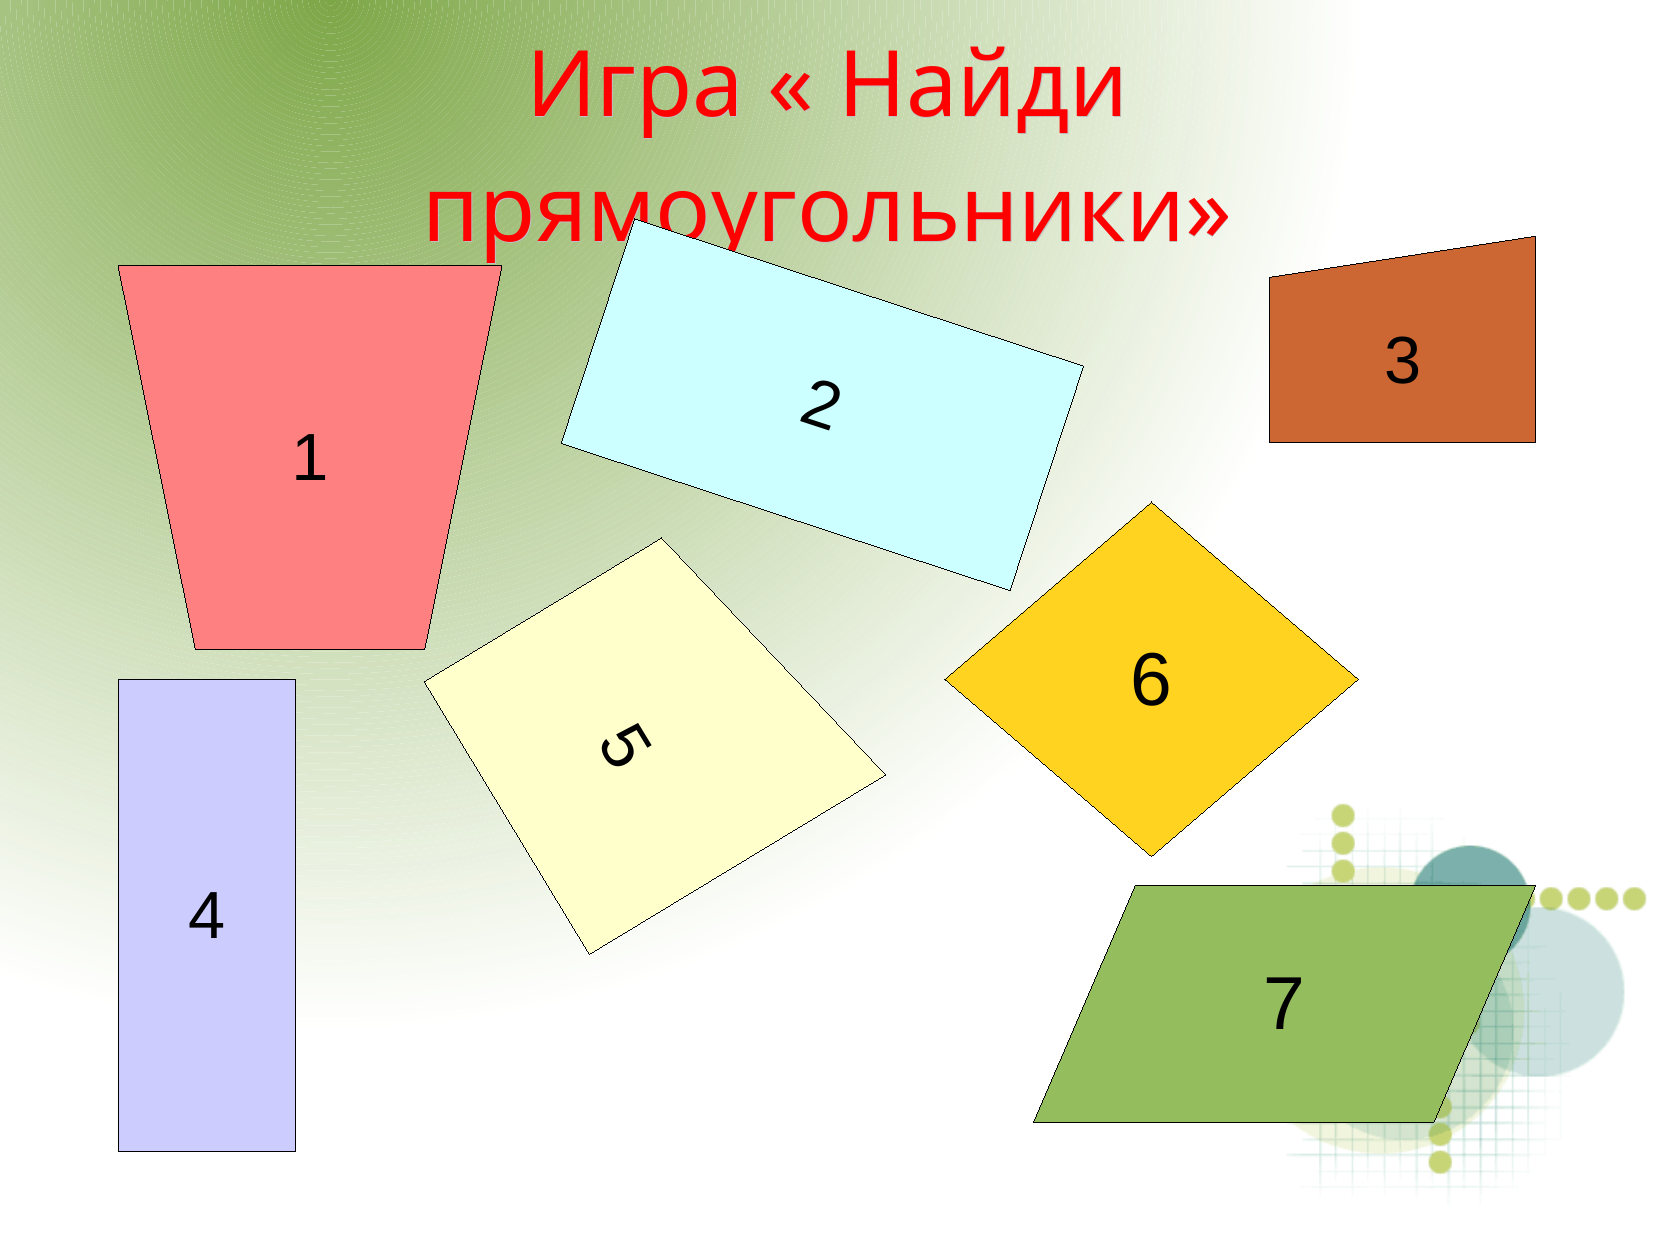

# Игра « Найди прямоугольники»
3
1
2
6
5
4
7